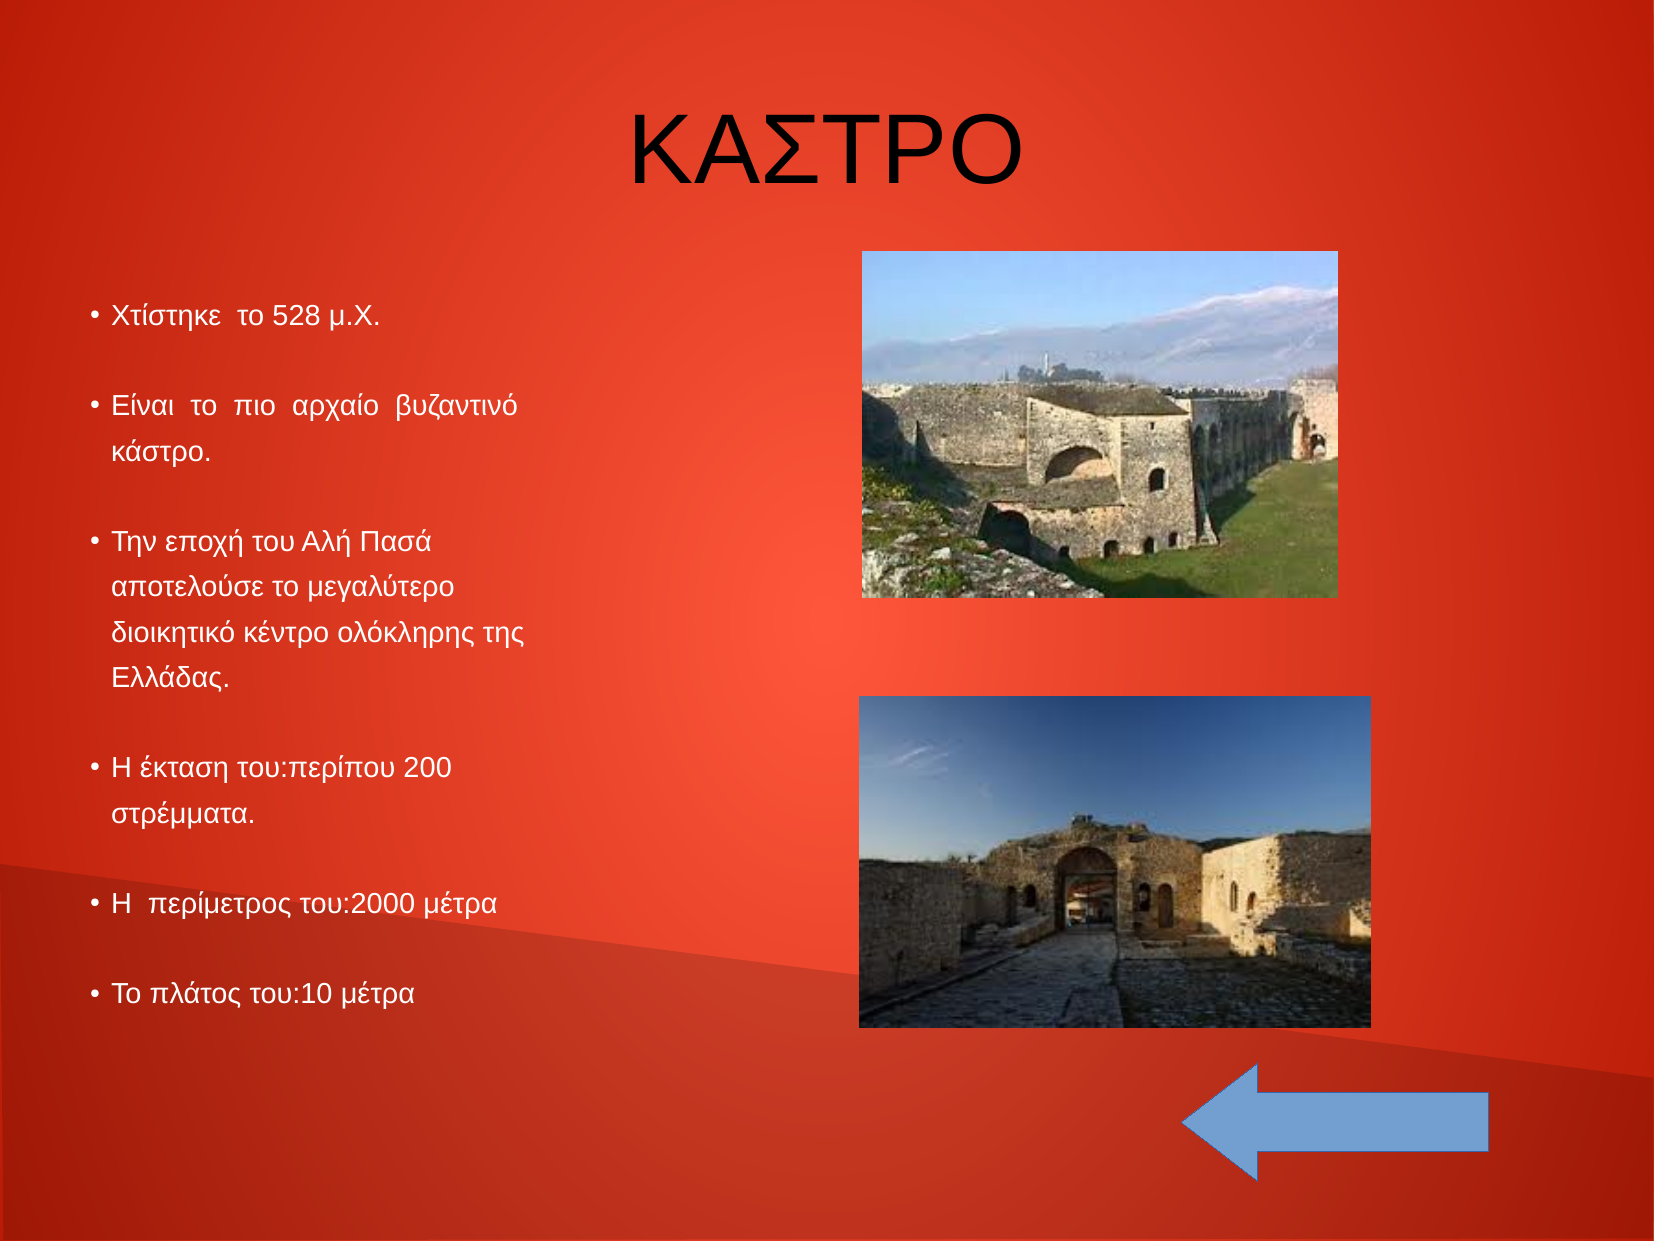

# KAΣΤΡΟ
Χτίστηκε το 528 μ.Χ.
Είναι το πιο αρχαίο βυζαντινό
κάστρο.
Την εποχή του Αλή Πασά
αποτελούσε το μεγαλύτερο
διοικητικό κέντρο ολόκληρης της
Ελλάδας.
Η έκταση του:περίπου 200
στρέμματα.
Η περίμετρος του:2000 μέτρα
Το πλάτος του:10 μέτρα